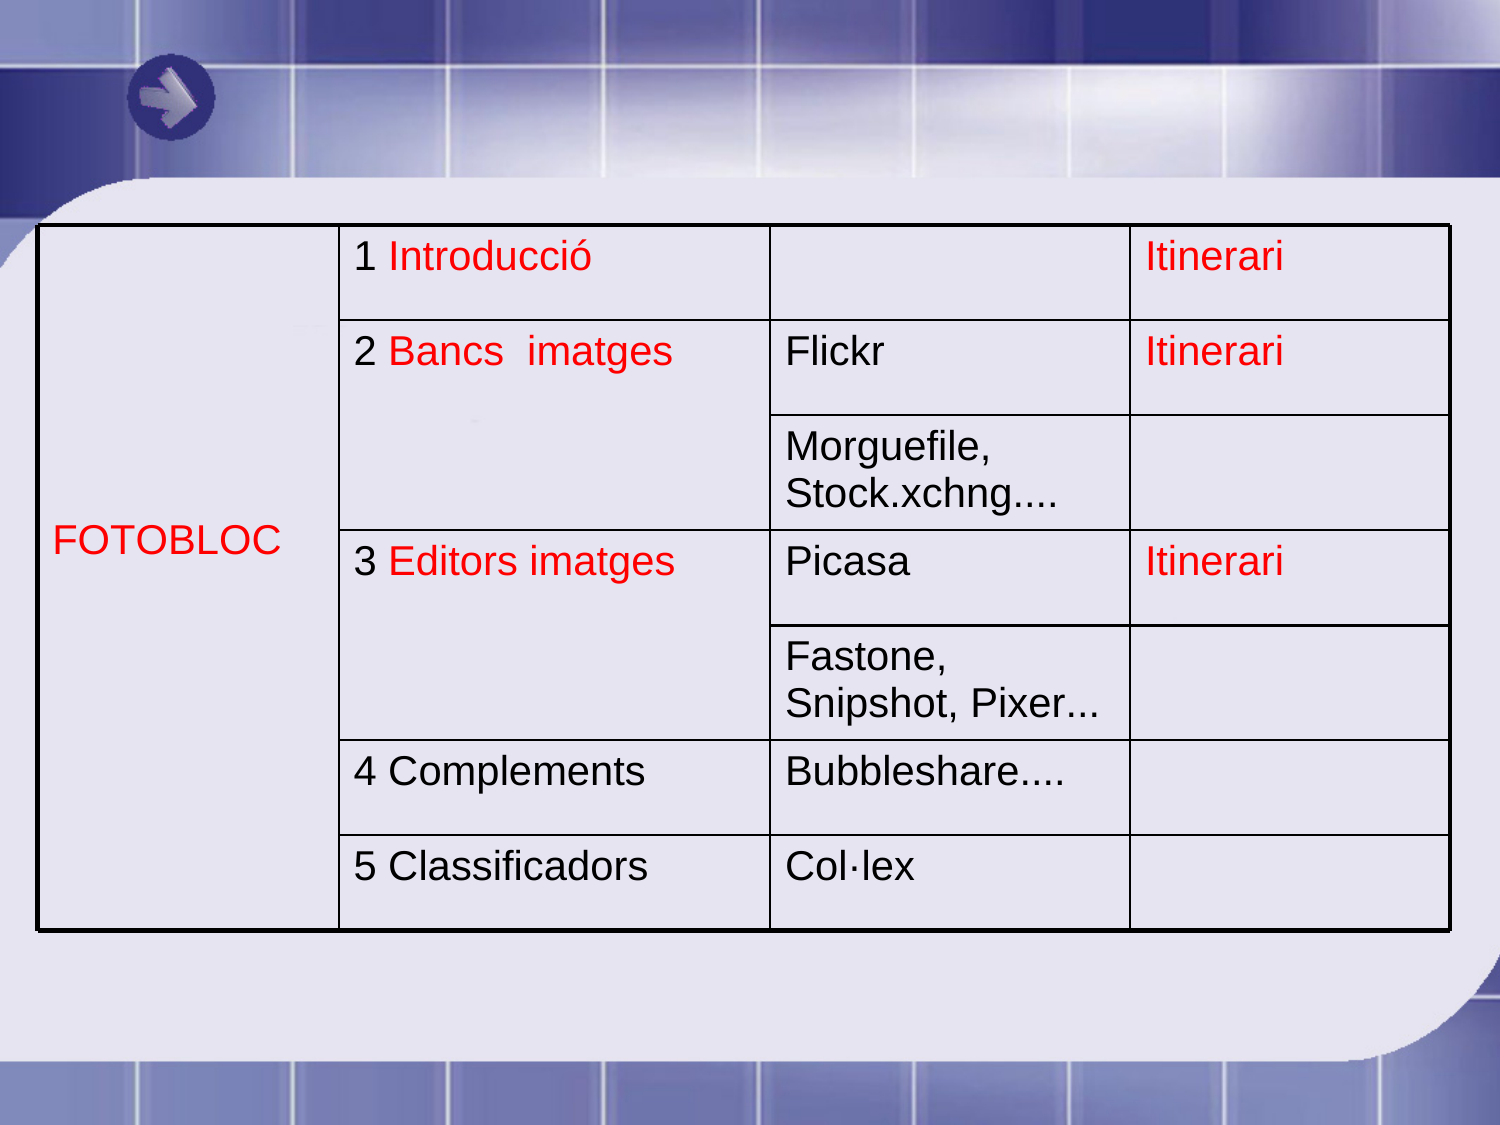

FOTOBLOC
1 Introducció
Itinerari
2 Bancs imatges
Flickr
Itinerari
Morguefile, Stock.xchng....
3 Editors imatges
Picasa
Itinerari
Fastone, Snipshot, Pixer...
4 Complements
Bubbleshare....
5 Classificadors
Col·lex